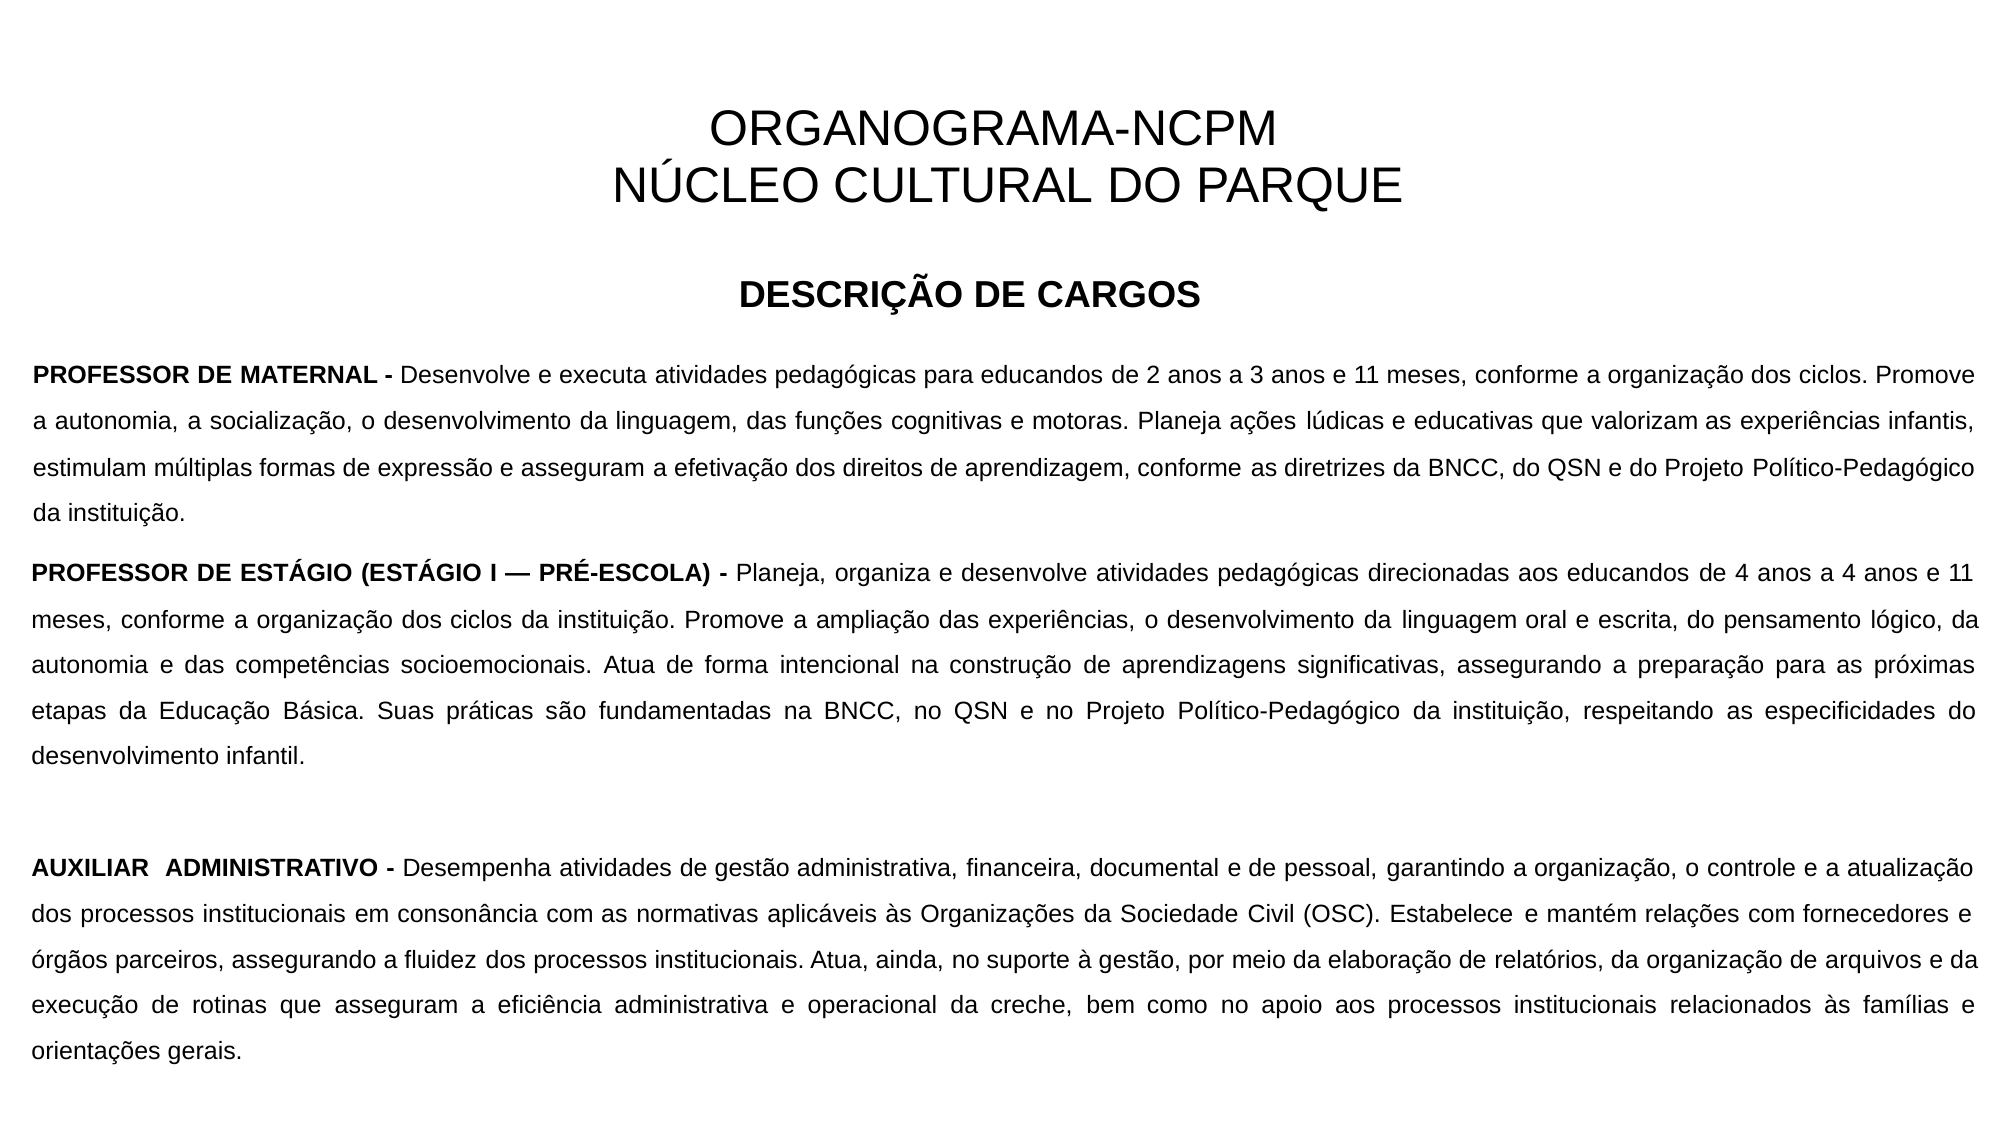

ORGANOGRAMA-NCPM
NÚCLEO CULTURAL DO PARQUE
DESCRIÇÃO DE CARGOS
PROFESSOR DE MATERNAL - Desenvolve e executa atividades pedagógicas para educandos de 2 anos a 3 anos e 11 meses, conforme a organização dos ciclos. Promove
a autonomia, a socialização, o desenvolvimento da linguagem, das funções cognitivas e motoras. Planeja ações lúdicas e educativas que valorizam as experiências infantis,
estimulam múltiplas formas de expressão e asseguram a efetivação dos direitos de aprendizagem, conforme as diretrizes da BNCC, do QSN e do Projeto Político-Pedagógico
da instituição.
PROFESSOR DE ESTÁGIO (ESTÁGIO I — PRÉ-ESCOLA) - Planeja, organiza e desenvolve atividades pedagógicas direcionadas aos educandos de 4 anos a 4 anos e 11
meses, conforme a organização dos ciclos da instituição. Promove a ampliação das experiências, o desenvolvimento da linguagem oral e escrita, do pensamento lógico, da
autonomia e das competências socioemocionais. Atua de forma intencional na construção de aprendizagens significativas, assegurando a preparação para as próximas
etapas da Educação Básica. Suas práticas são fundamentadas na BNCC, no QSN e no Projeto Político-Pedagógico da instituição, respeitando as especificidades do
desenvolvimento infantil.
AUXILIAR ADMINISTRATIVO - Desempenha atividades de gestão administrativa, financeira, documental e de pessoal, garantindo a organização, o controle e a atualização
dos processos institucionais em consonância com as normativas aplicáveis às Organizações da Sociedade Civil (OSC). Estabelece e mantém relações com fornecedores e
órgãos parceiros, assegurando a fluidez dos processos institucionais. Atua, ainda, no suporte à gestão, por meio da elaboração de relatórios, da organização de arquivos e da
execução de rotinas que asseguram a eficiência administrativa e operacional da creche, bem como no apoio aos processos institucionais relacionados às famílias e
orientações gerais.